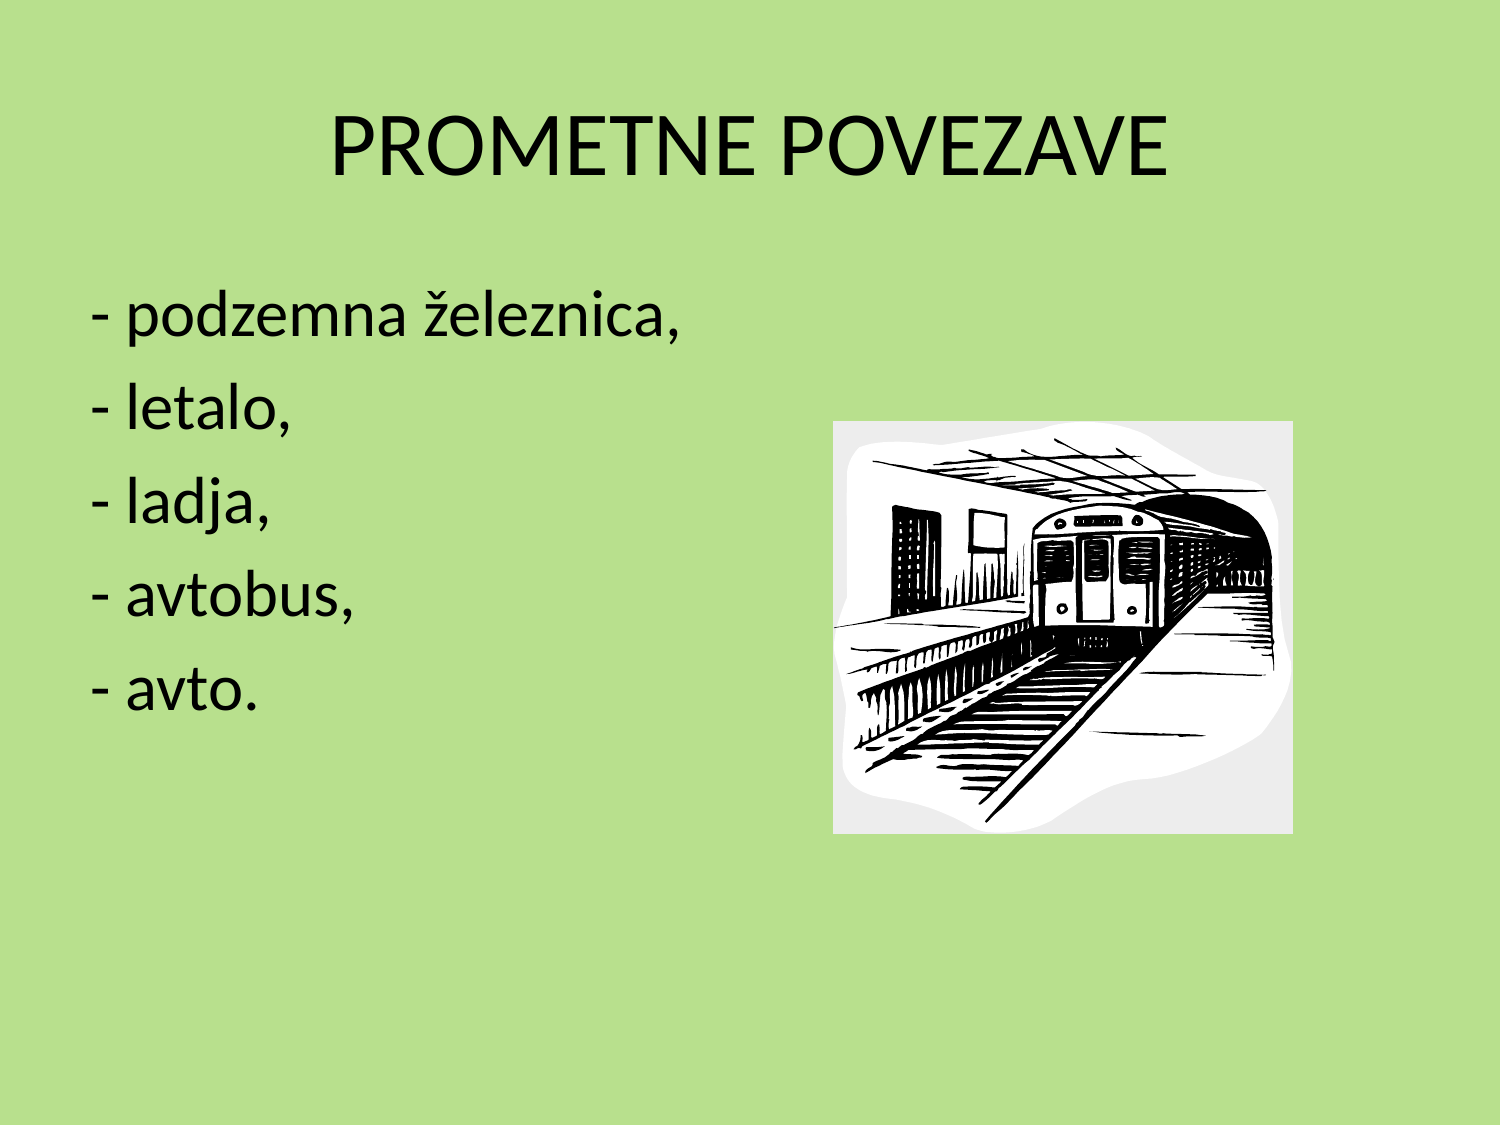

# PROMETNE POVEZAVE
- podzemna železnica,
- letalo,
- ladja,
- avtobus,
- avto.